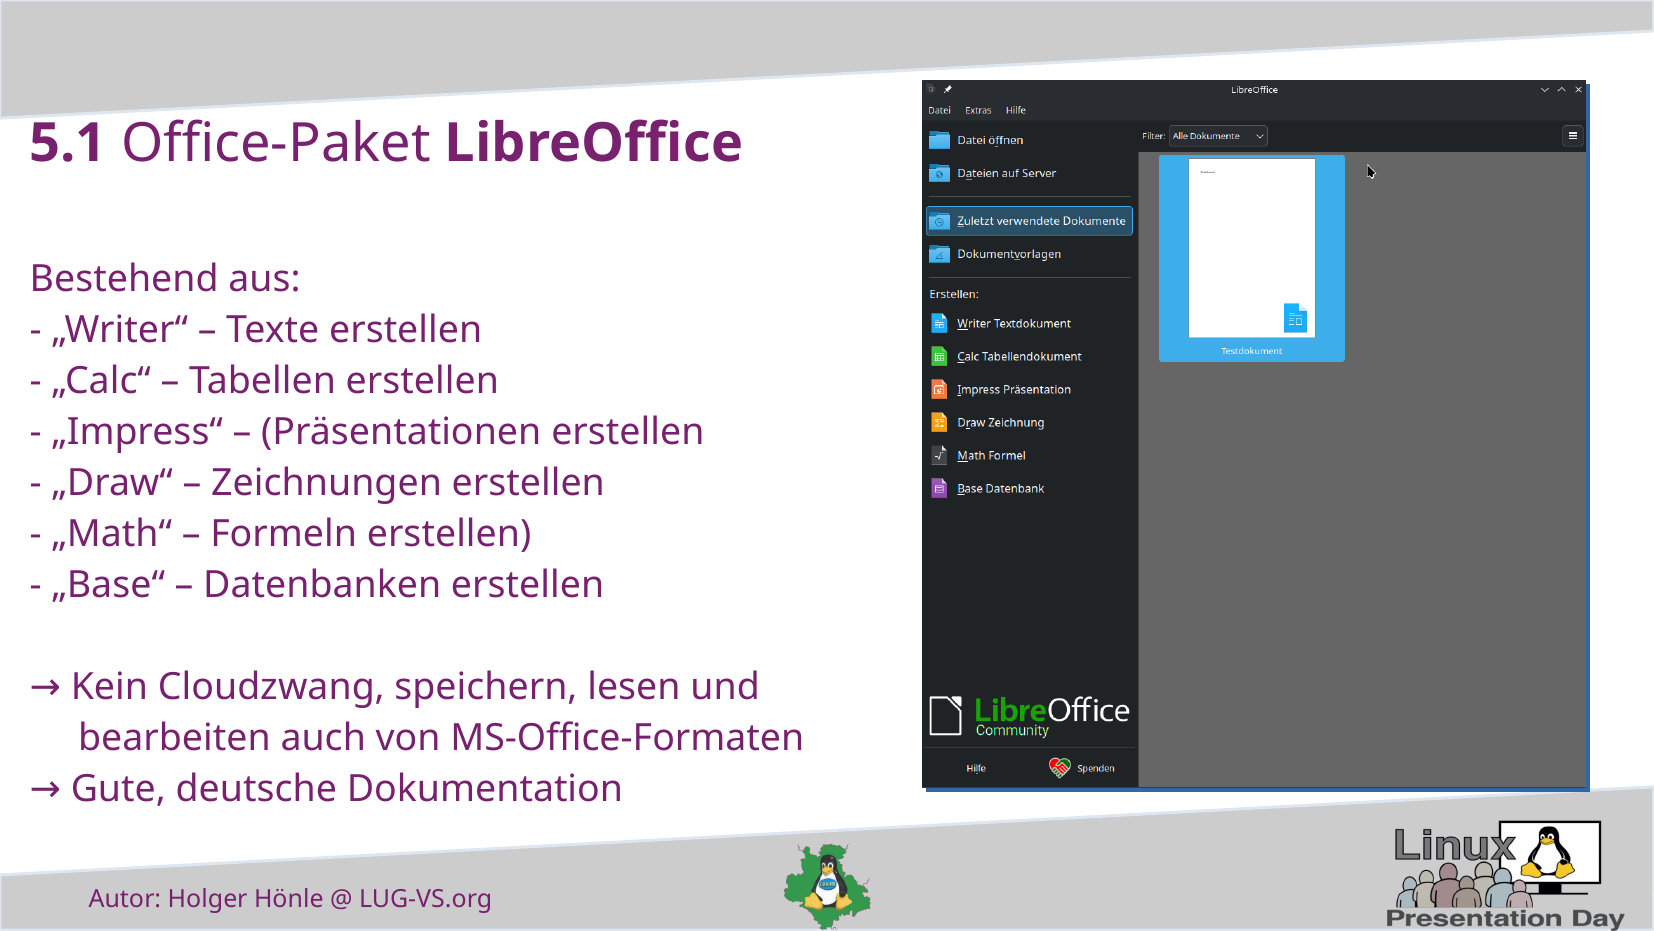

# 5.1 Office-Paket LibreOffice
Bestehend aus:
- „Writer“ – Texte erstellen
- „Calc“ – Tabellen erstellen
- „Impress“ – (Präsentationen erstellen
- „Draw“ – Zeichnungen erstellen
- „Math“ – Formeln erstellen)
- „Base“ – Datenbanken erstellen
→ Kein Cloudzwang, speichern, lesen und
 bearbeiten auch von MS-Office-Formaten
→ Gute, deutsche Dokumentation
Autor: Holger Hönle @ LUG-VS.org